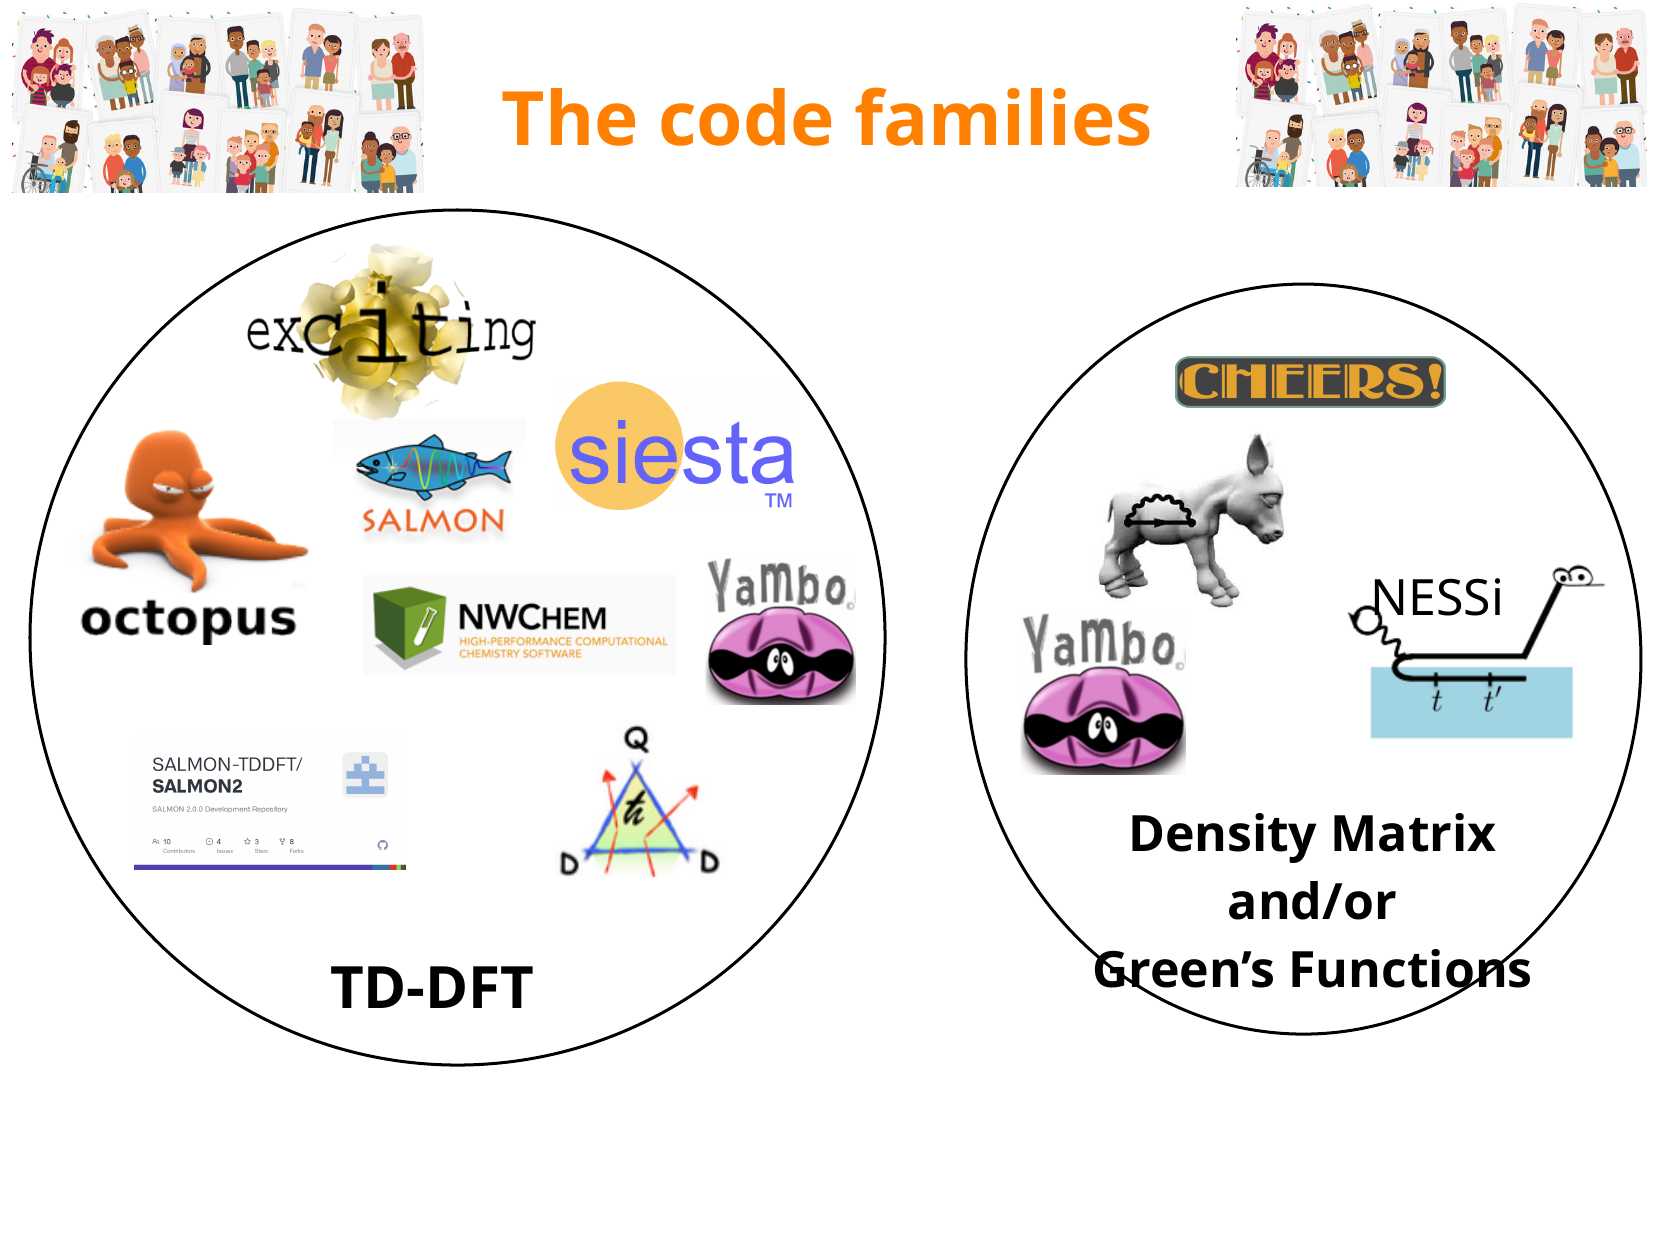

The code families
NESSi
Density Matrix
and/or
Green’s Functions
 TD-DFT